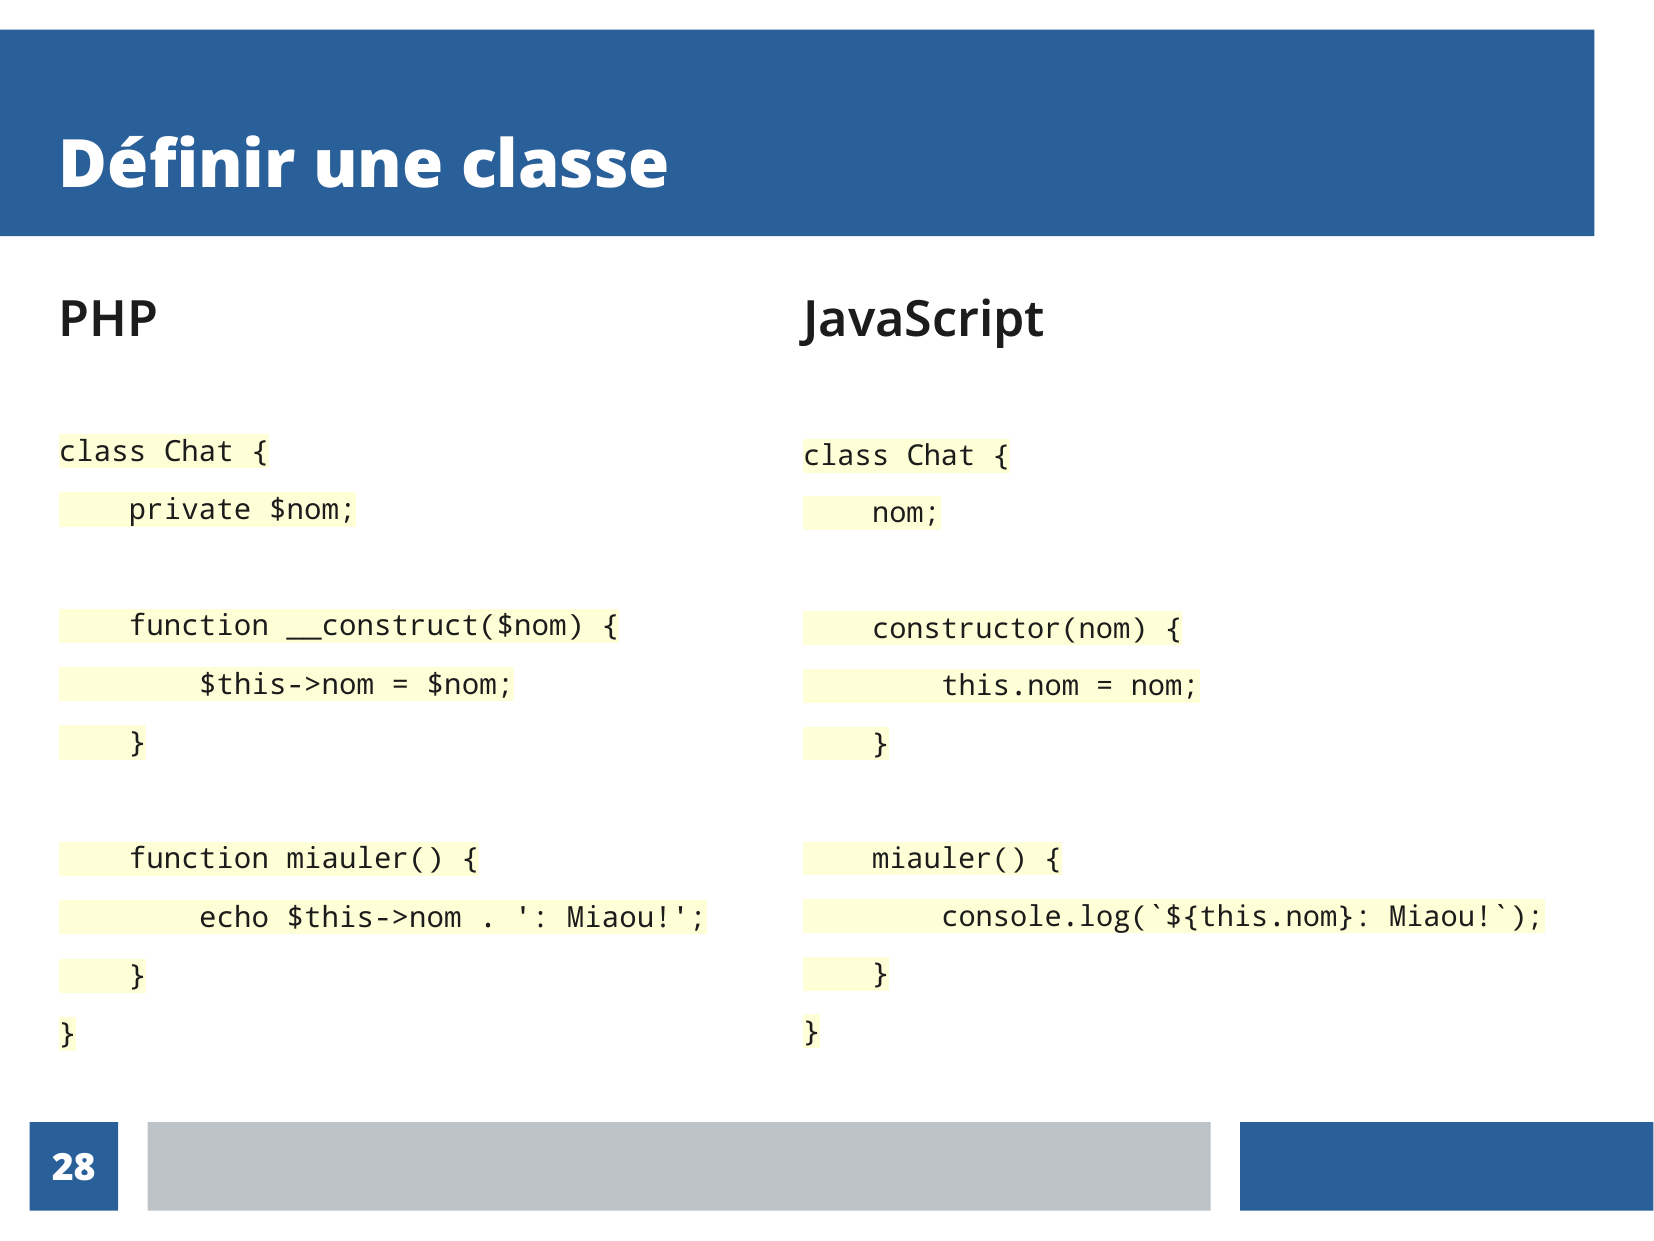

# Définir une classe
PHP
class Chat {
 private $nom;
 function __construct($nom) {
 $this->nom = $nom;
 }
 function miauler() {
 echo $this->nom . ': Miaou!';
 }
}
JavaScript
class Chat {
 nom;
 constructor(nom) {
 this.nom = nom;
 }
 miauler() {
 console.log(`${this.nom}: Miaou!`);
 }
}
28